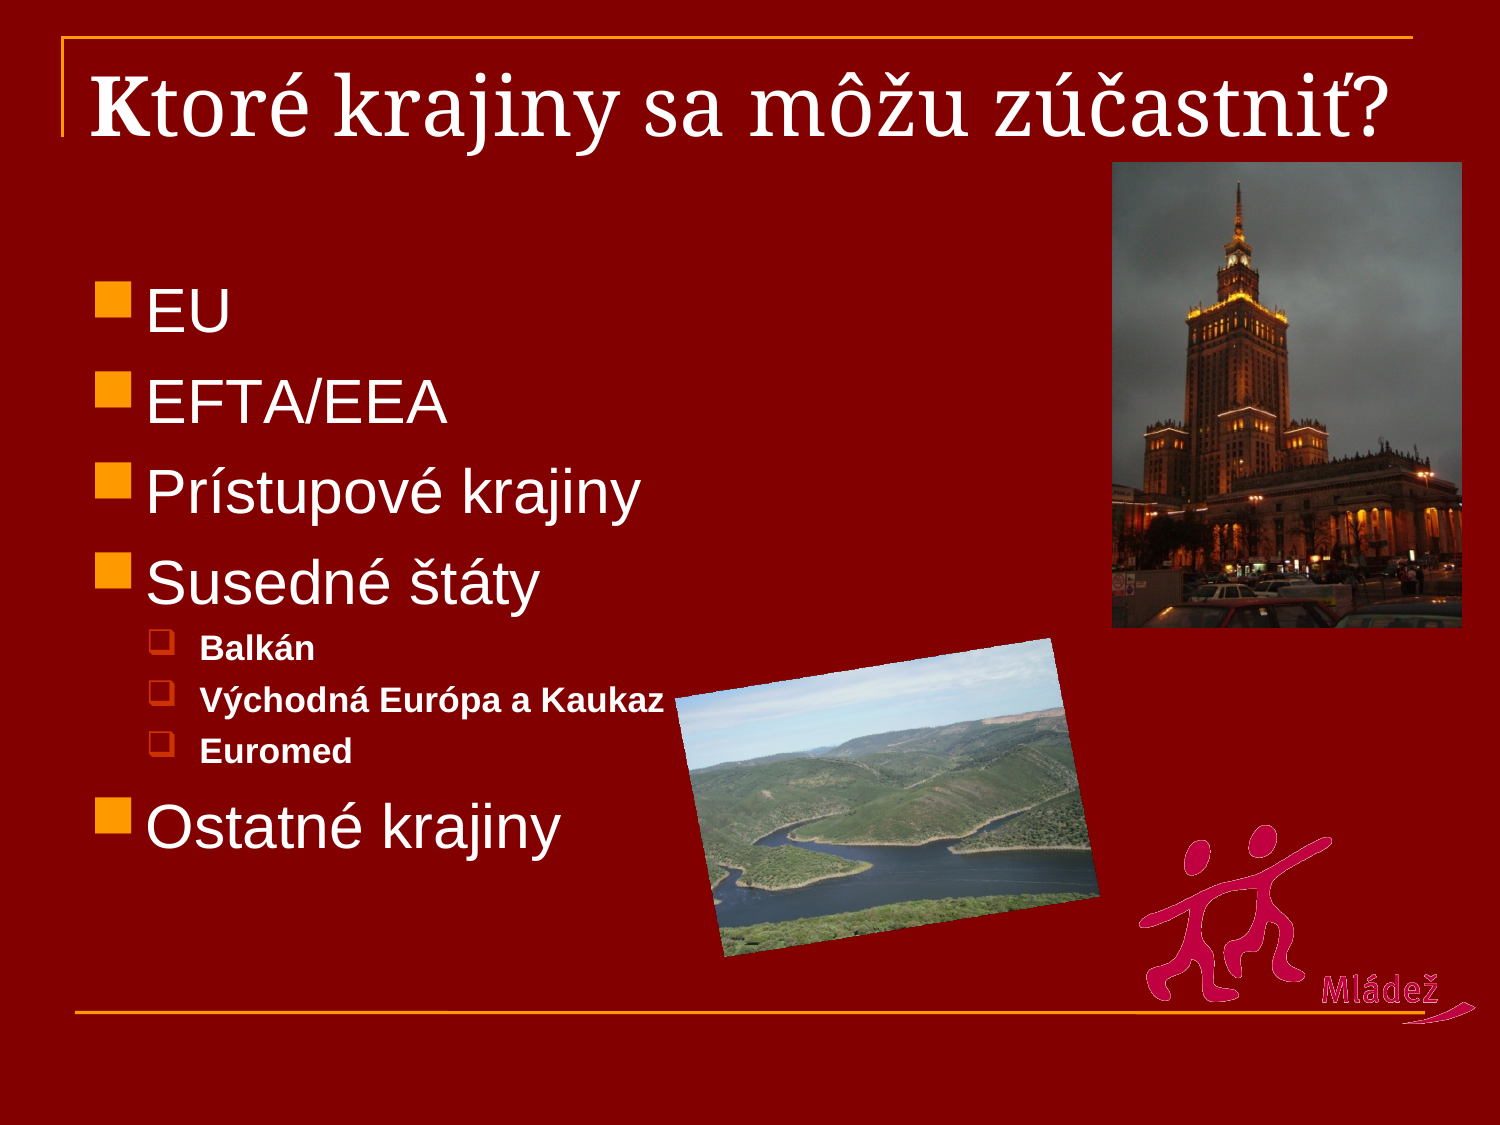

Ktoré krajiny sa môžu zúčastniť?
EU
EFTA/EEA
Prístupové krajiny
Susedné štáty
Balkán
Východná Európa a Kaukaz
Euromed
Ostatné krajiny